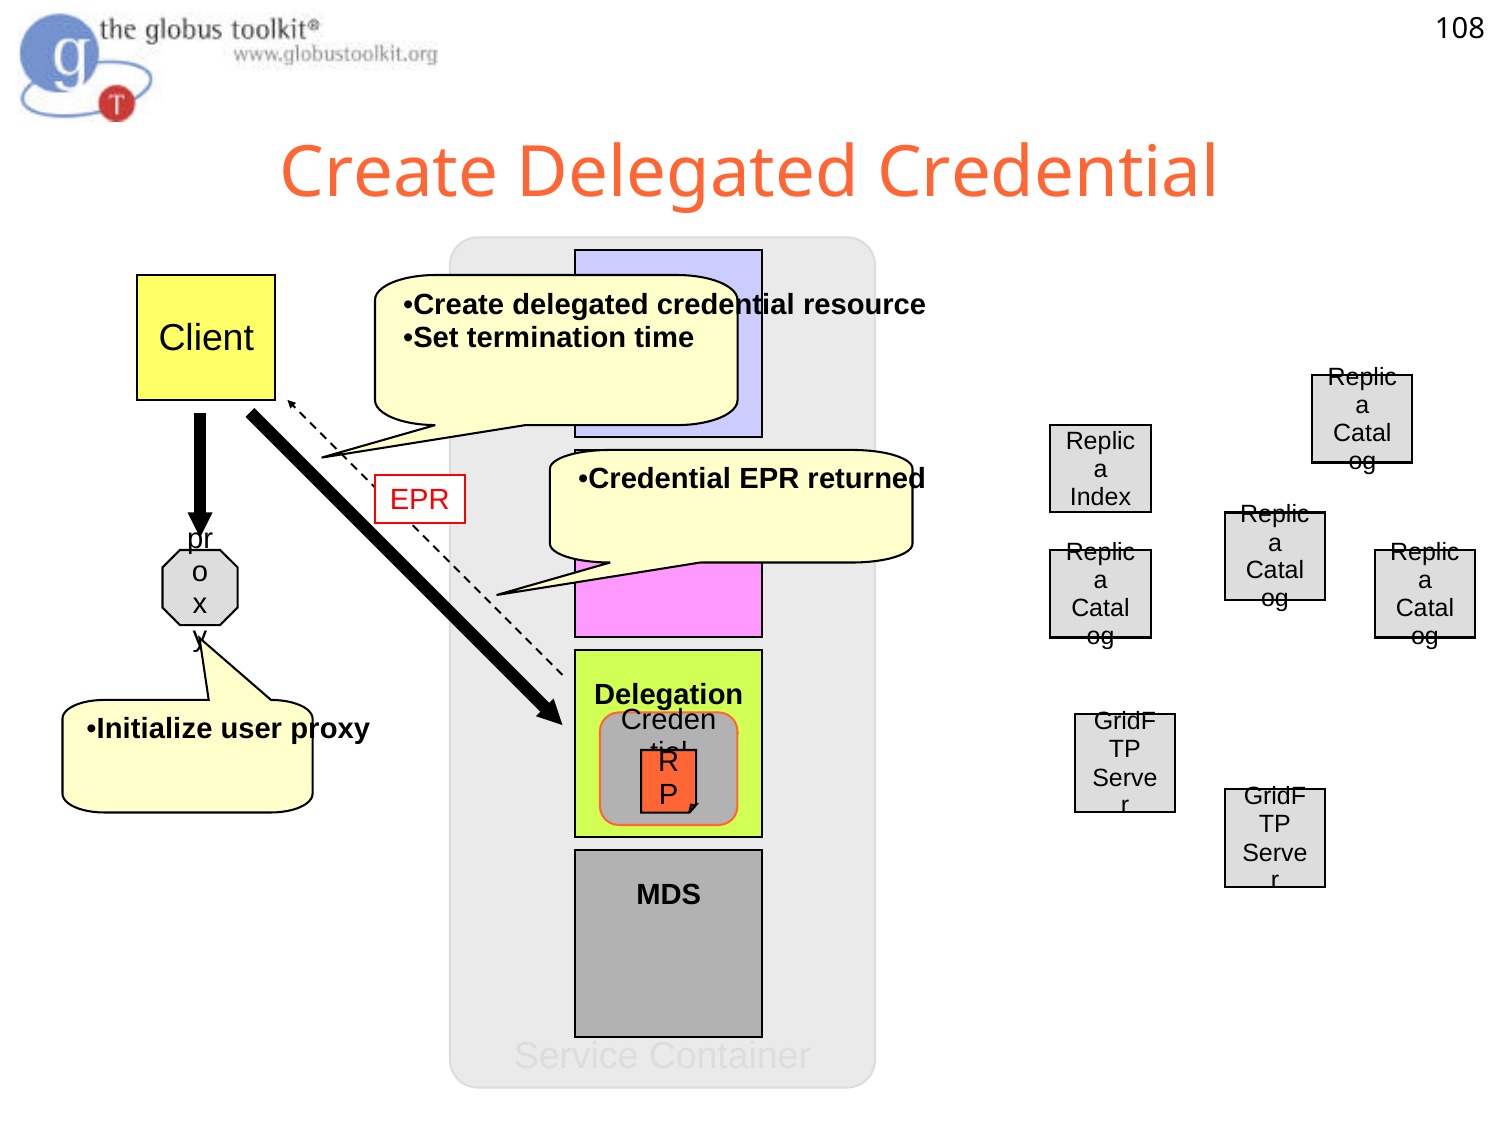

108
# Create Delegated Credential
Service Container
Data Rep.
Client
Create delegated credential resource
Set termination time
Replica
Catalog
Replica
Index
Credential EPR returned
RFT
EPR
Replica
Catalog
proxy
Replica
Catalog
Replica
Catalog
Delegation
Initialize user proxy
Credential
RP
GridFTP
Server
GridFTP
Server
MDS